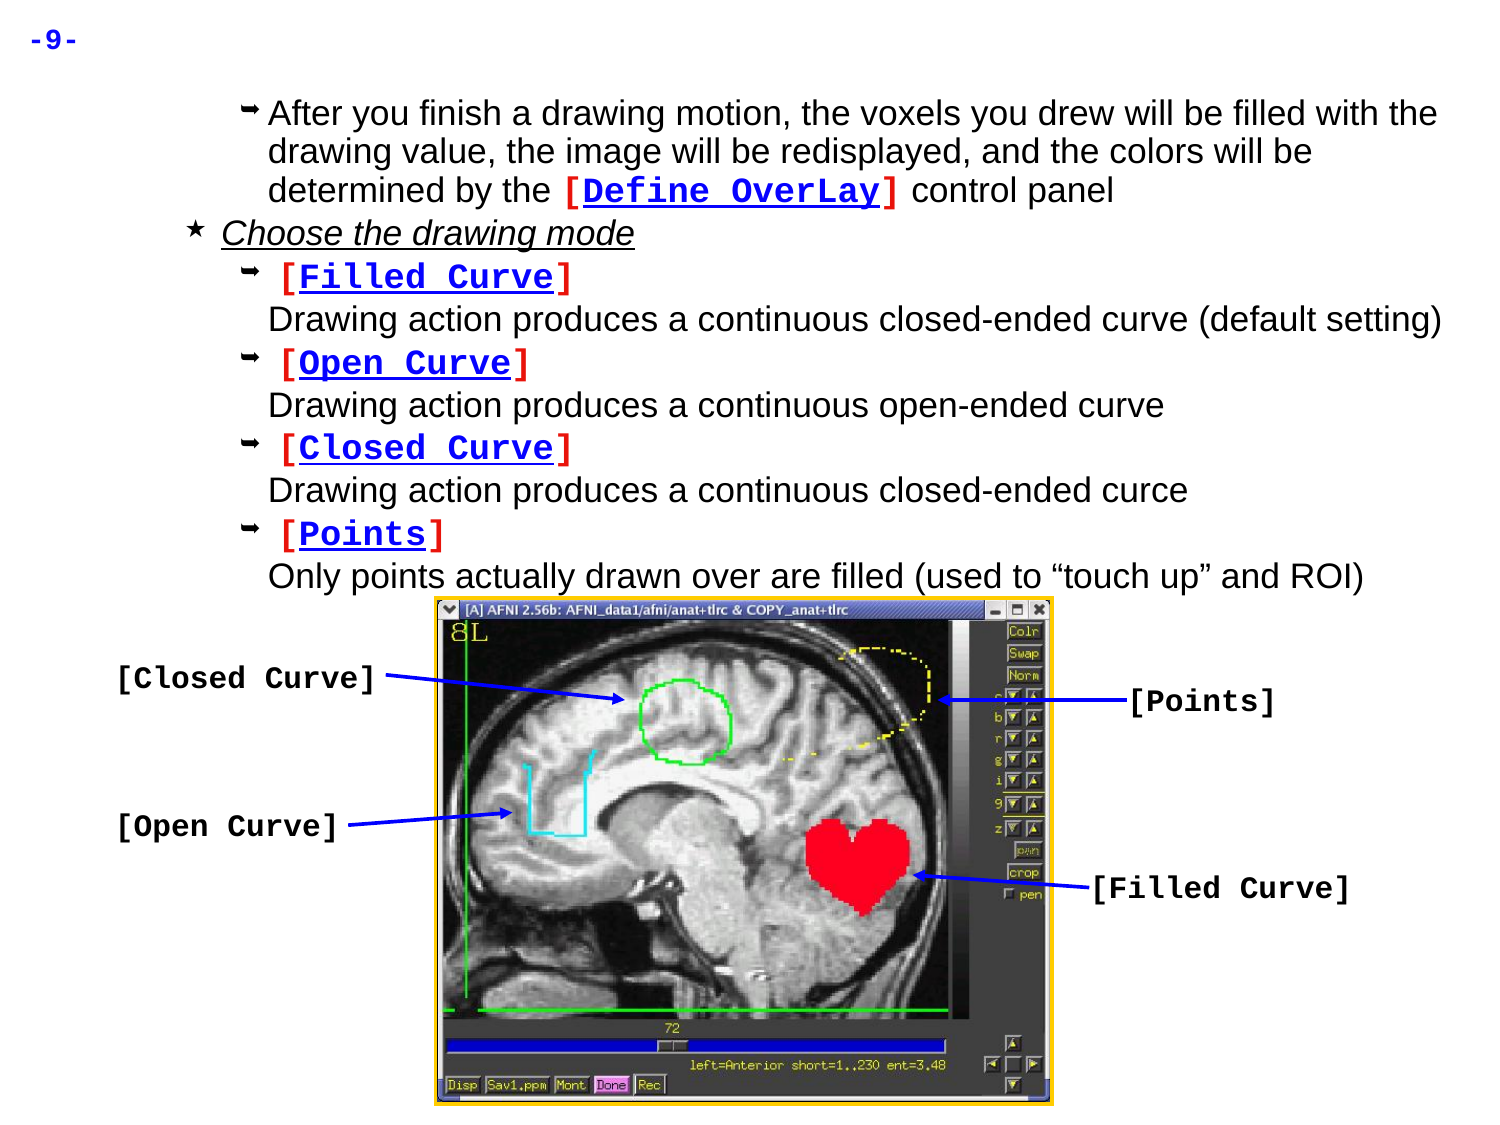

# After you finish a drawing motion, the voxels you drew will be filled with the drawing value, the image will be redisplayed, and the colors will be determined by the [Define OverLay] control panel
Choose the drawing mode
 [Filled Curve]
	Drawing action produces a continuous closed-ended curve (default setting)
 [Open Curve]
	Drawing action produces a continuous open-ended curve
 [Closed Curve]
	Drawing action produces a continuous closed-ended curce
 [Points]
	Only points actually drawn over are filled (used to “touch up” and ROI)
[Closed Curve]
[Points]
[Open Curve]
[Filled Curve]